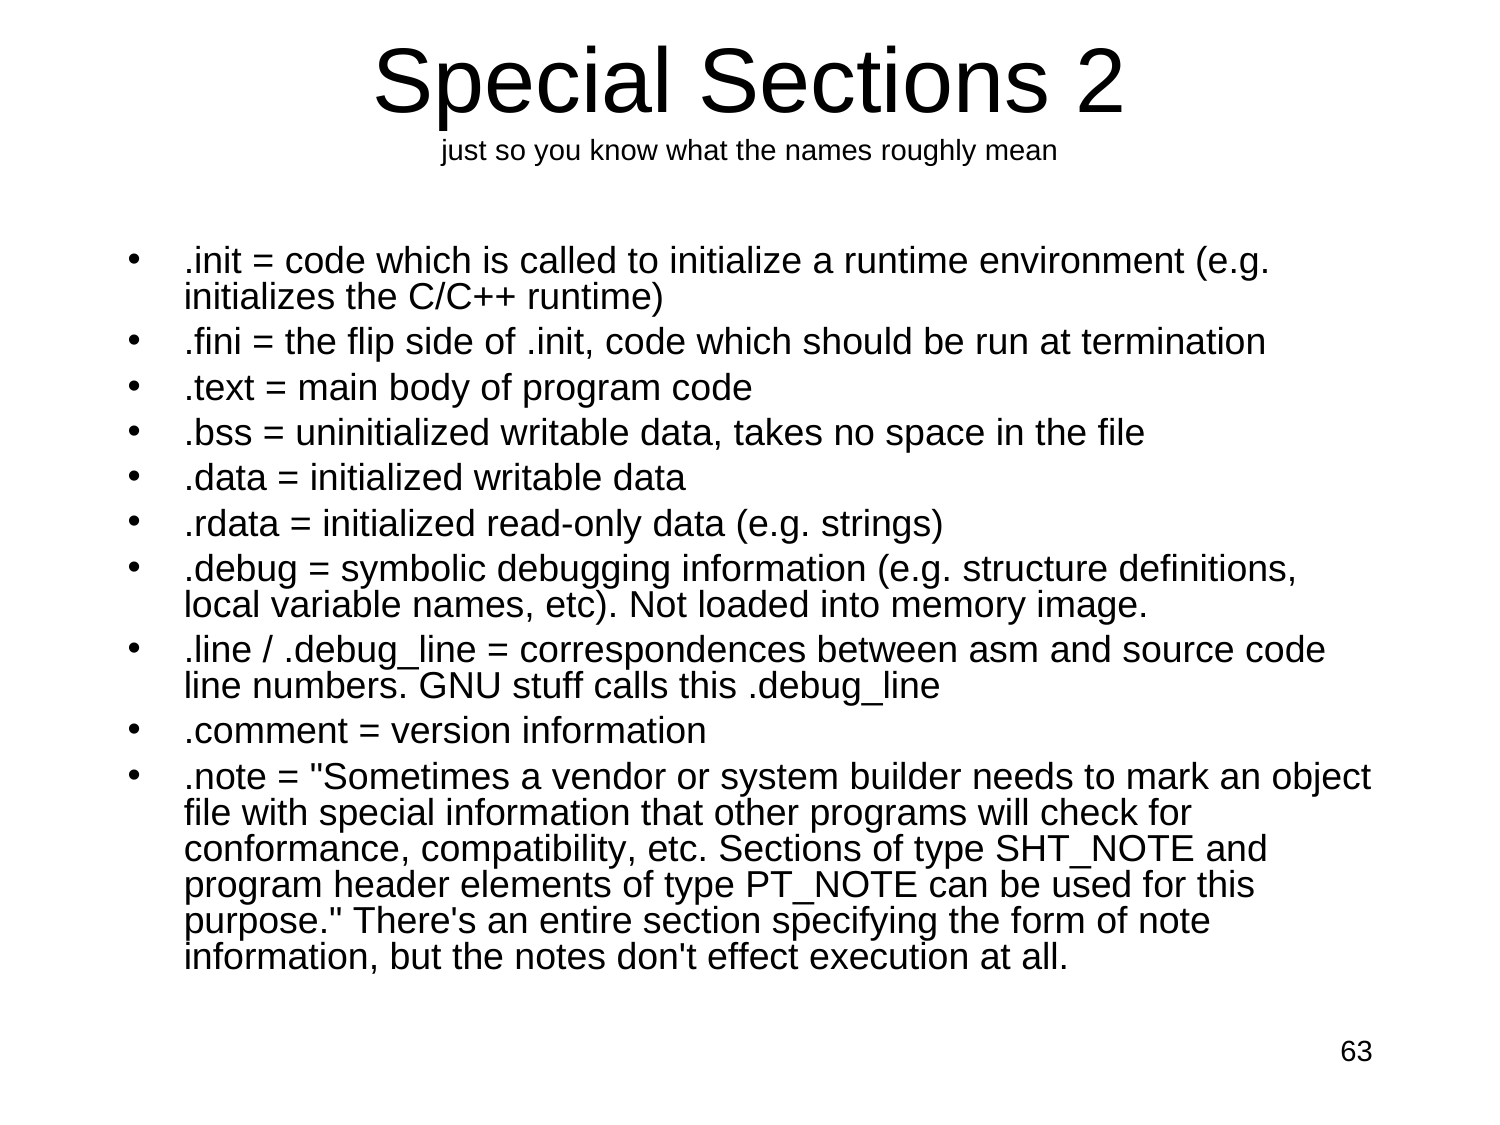

# Special Sections 2 just so you know what the names roughly mean
.init = code which is called to initialize a runtime environment (e.g. initializes the C/C++ runtime)
.fini = the flip side of .init, code which should be run at termination
.text = main body of program code
.bss = uninitialized writable data, takes no space in the file
.data = initialized writable data
.rdata = initialized read-only data (e.g. strings)
.debug = symbolic debugging information (e.g. structure definitions, local variable names, etc). Not loaded into memory image.
.line / .debug_line = correspondences between asm and source code line numbers. GNU stuff calls this .debug_line
.comment = version information
.note = "Sometimes a vendor or system builder needs to mark an object file with special information that other programs will check for conformance, compatibility, etc. Sections of type SHT_NOTE and program header elements of type PT_NOTE can be used for this purpose." There's an entire section specifying the form of note information, but the notes don't effect execution at all.